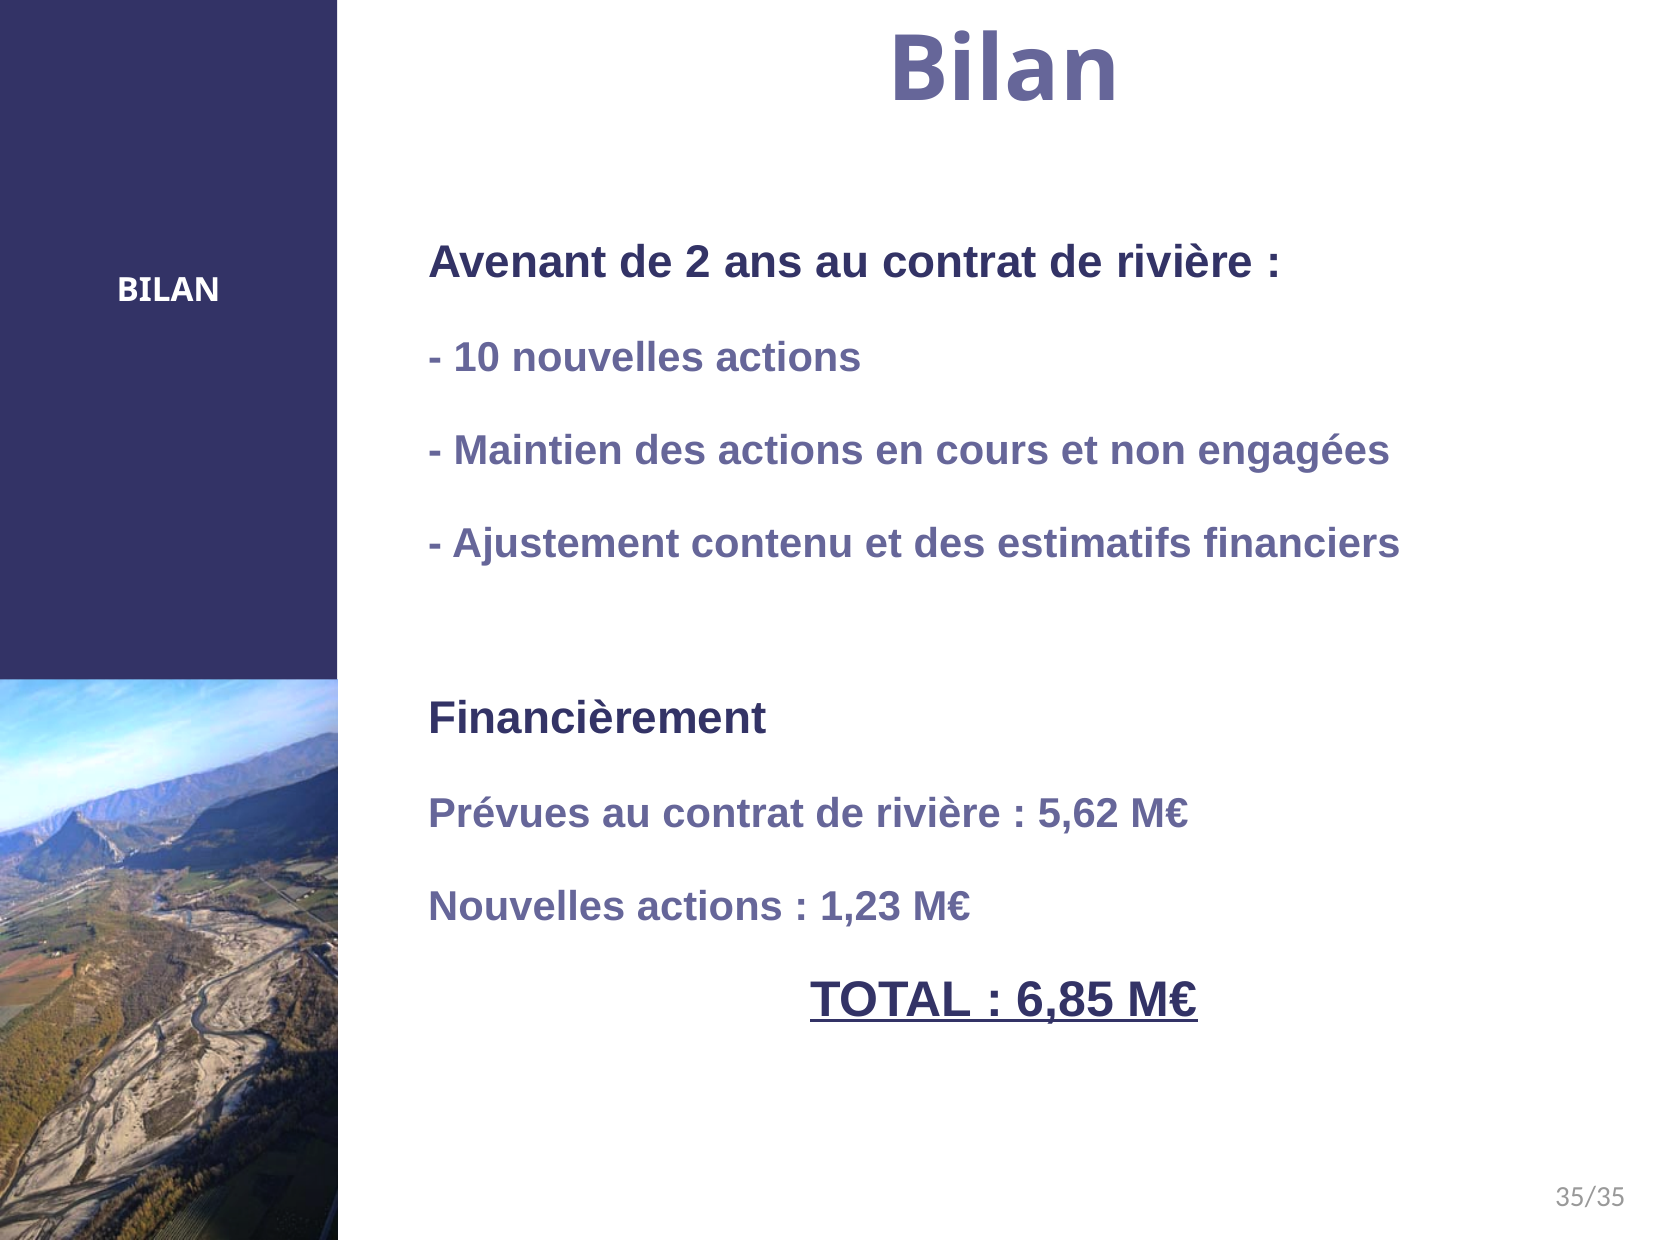

Bilan
BILAN
Avenant de 2 ans au contrat de rivière :
- 10 nouvelles actions
- Maintien des actions en cours et non engagées
- Ajustement contenu et des estimatifs financiers
Financièrement
Prévues au contrat de rivière : 5,62 M€
Nouvelles actions : 1,23 M€
TOTAL : 6,85 M€